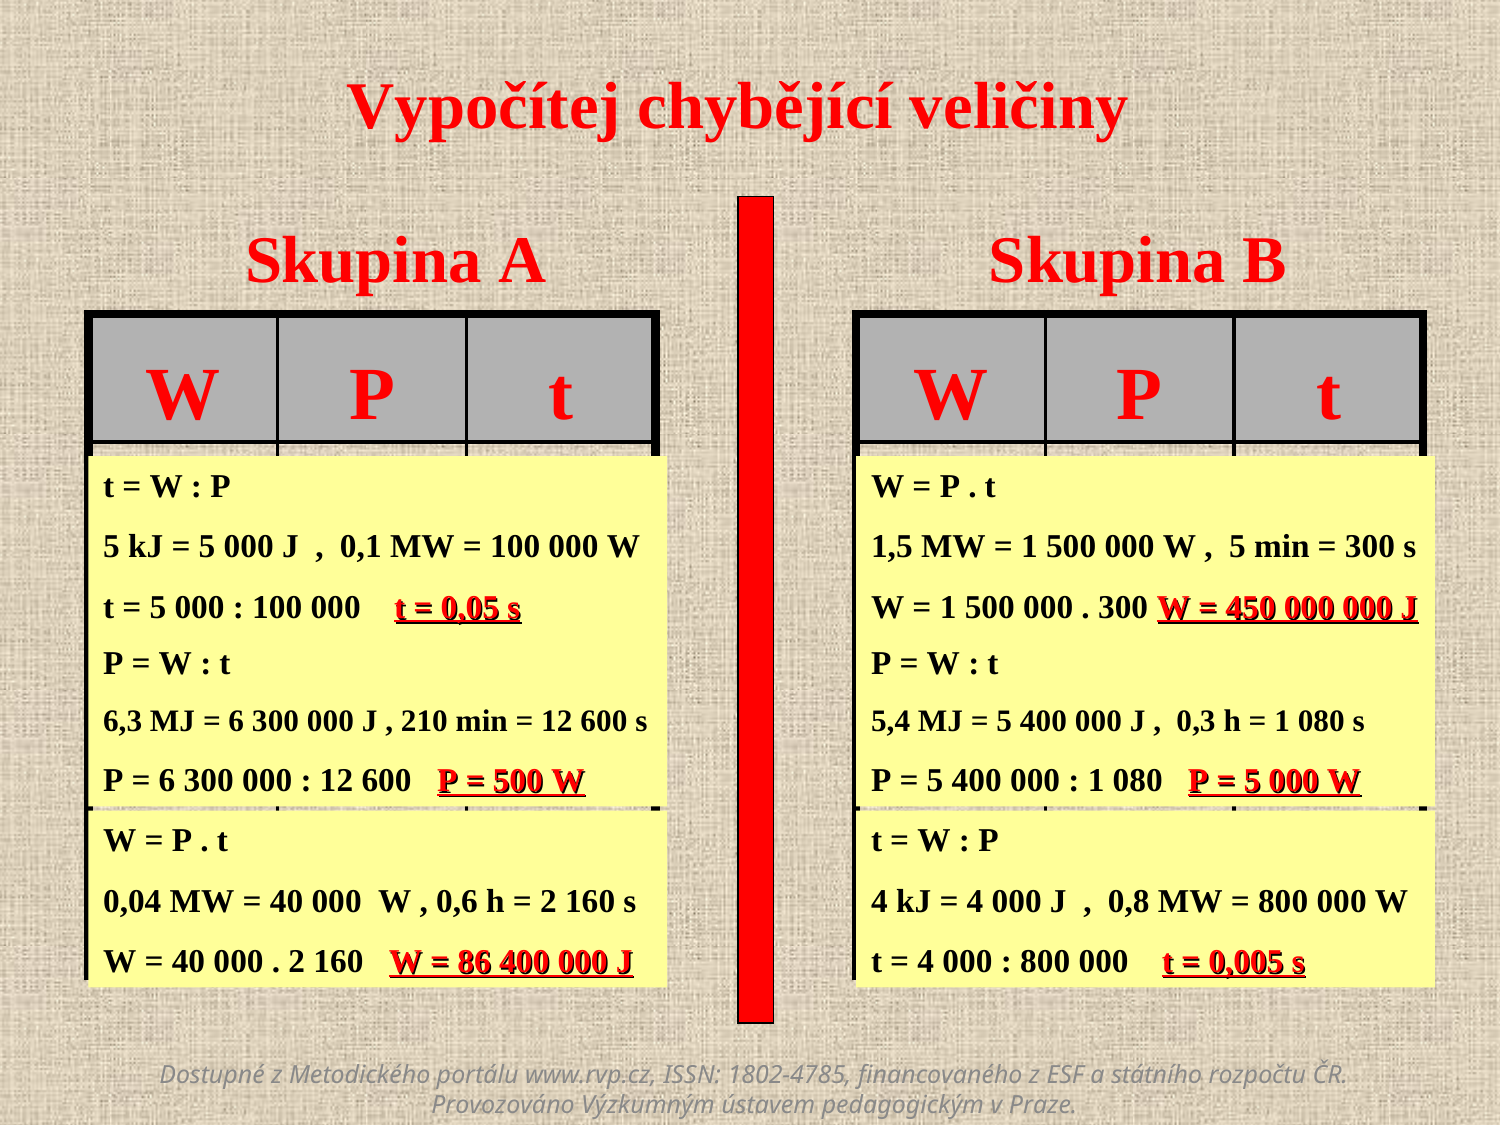

Vypočítej chybějící veličiny
Skupina A
Skupina B
| W | P | t |
| --- | --- | --- |
| 5 kJ | 0,1 MW | ? |
| 6,3 MJ | ? | 210 min |
| ? | 0,04 MW | 0,6 h |
| W | P | t |
| --- | --- | --- |
| ? | 1,5 MW | 5 min |
| 5,4 MJ | ? | 0,3 h |
| 4 kJ | 0,8 MW | ? |
t = W : P
5 kJ = 5 000 J , 0,1 MW = 100 000 W
t = 5 000 : 100 000 t = 0,05 s
W = P . t
1,5 MW = 1 500 000 W , 5 min = 300 s
W = 1 500 000 . 300 W = 450 000 000 J
P = W : t
6,3 MJ = 6 300 000 J , 210 min = 12 600 s
P = 6 300 000 : 12 600 P = 500 W
P = W : t
5,4 MJ = 5 400 000 J , 0,3 h = 1 080 s
P = 5 400 000 : 1 080 P = 5 000 W
W = P . t
0,04 MW = 40 000 W , 0,6 h = 2 160 s
W = 40 000 . 2 160 W = 86 400 000 J
t = W : P
4 kJ = 4 000 J , 0,8 MW = 800 000 W
t = 4 000 : 800 000 t = 0,005 s